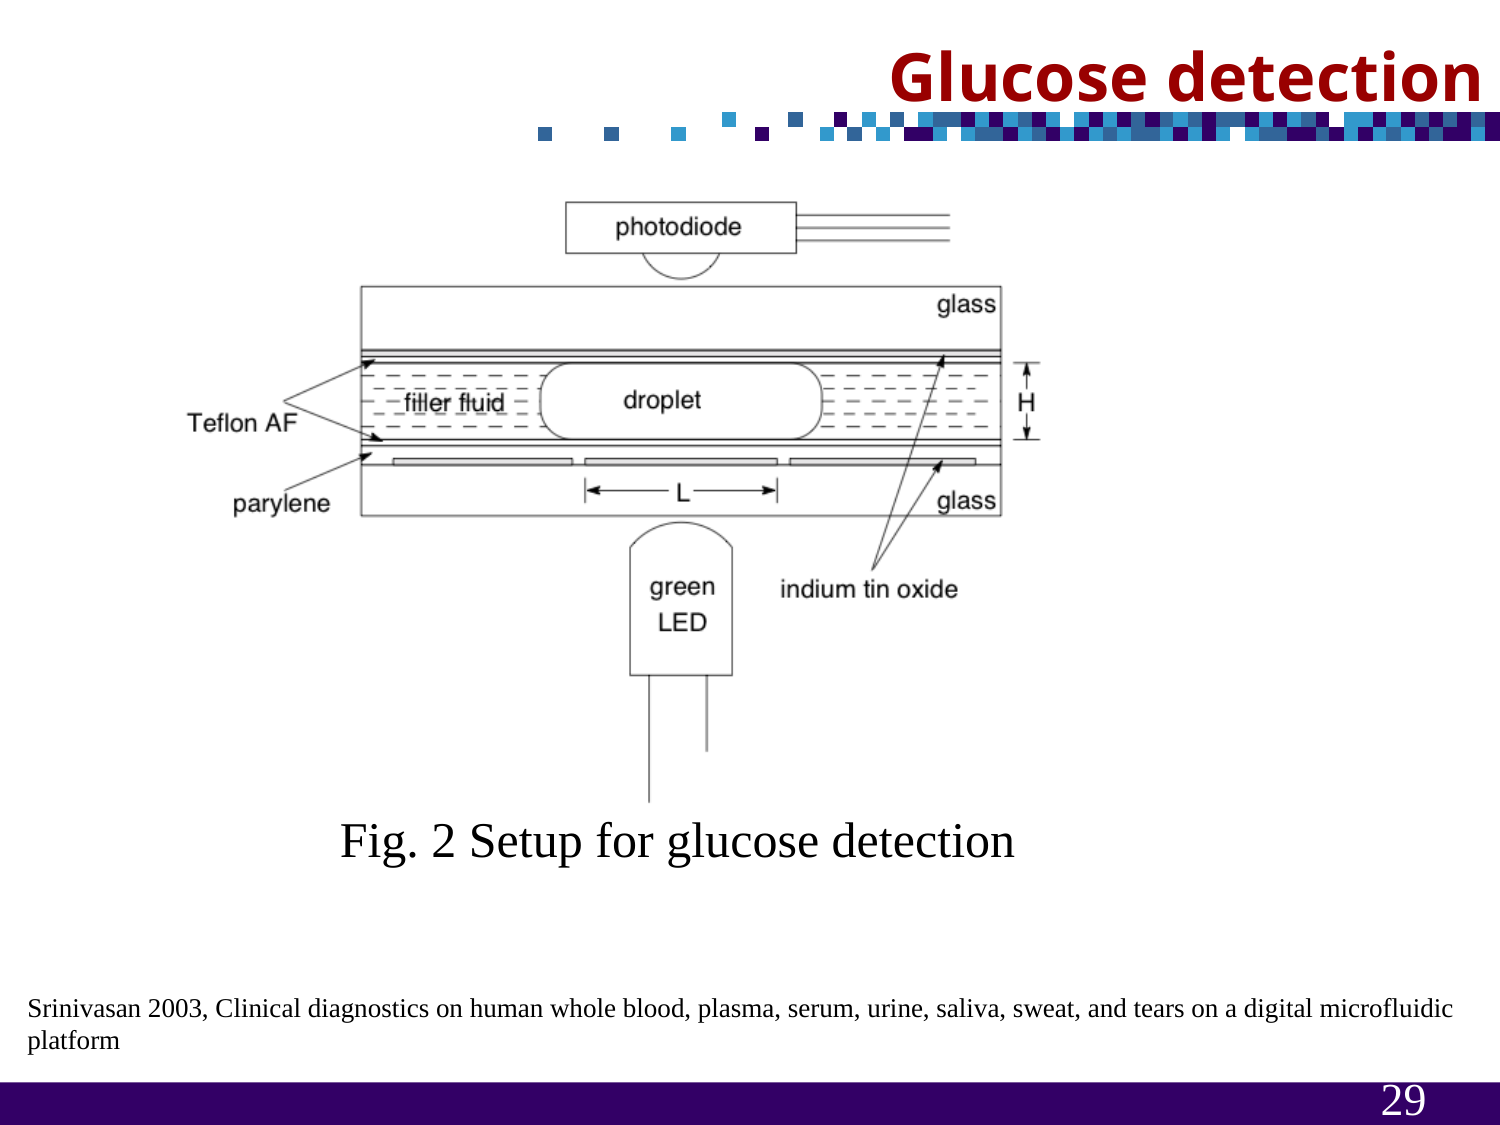

# Glucose detection
Fig. 2 Setup for glucose detection
Srinivasan 2003, Clinical diagnostics on human whole blood, plasma, serum, urine, saliva, sweat, and tears on a digital microfluidic platform